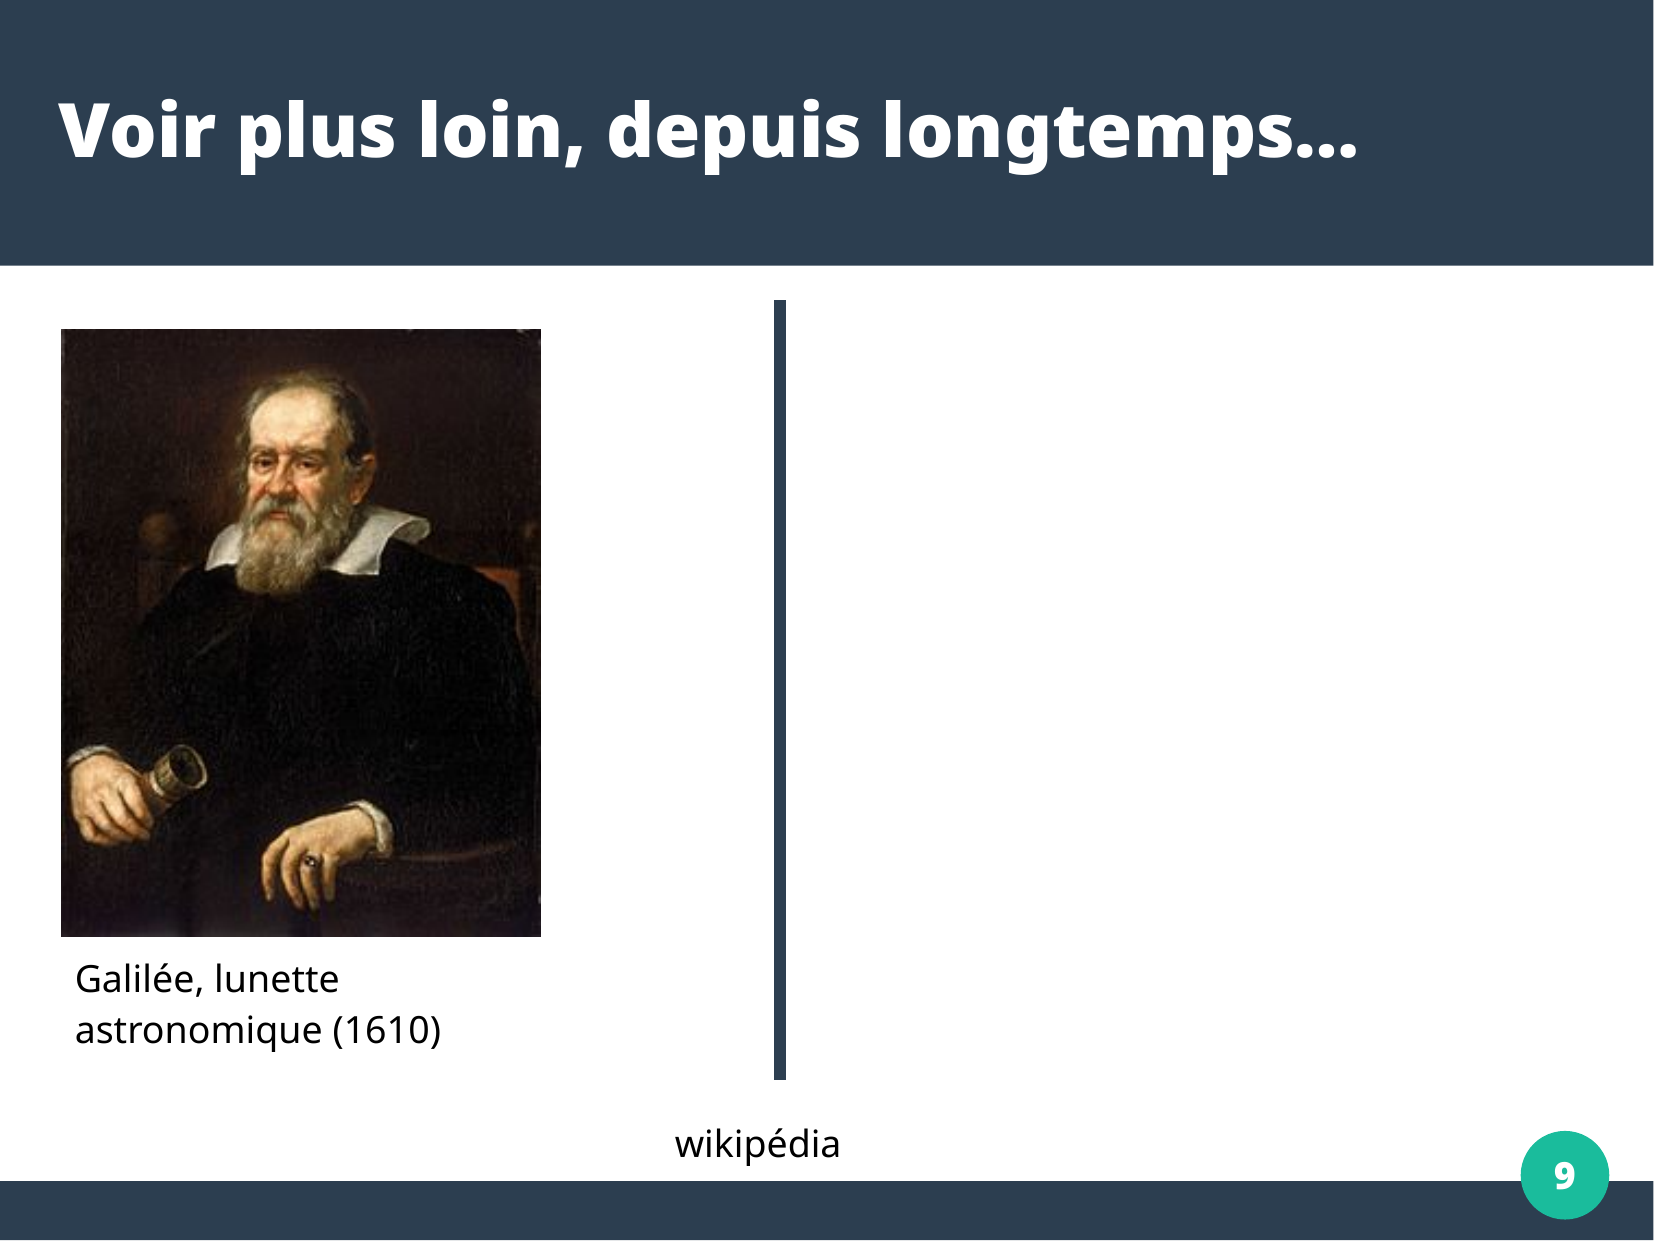

# Voir plus loin, depuis longtemps…
Galilée, lunette astronomique (1610)
wikipédia
9